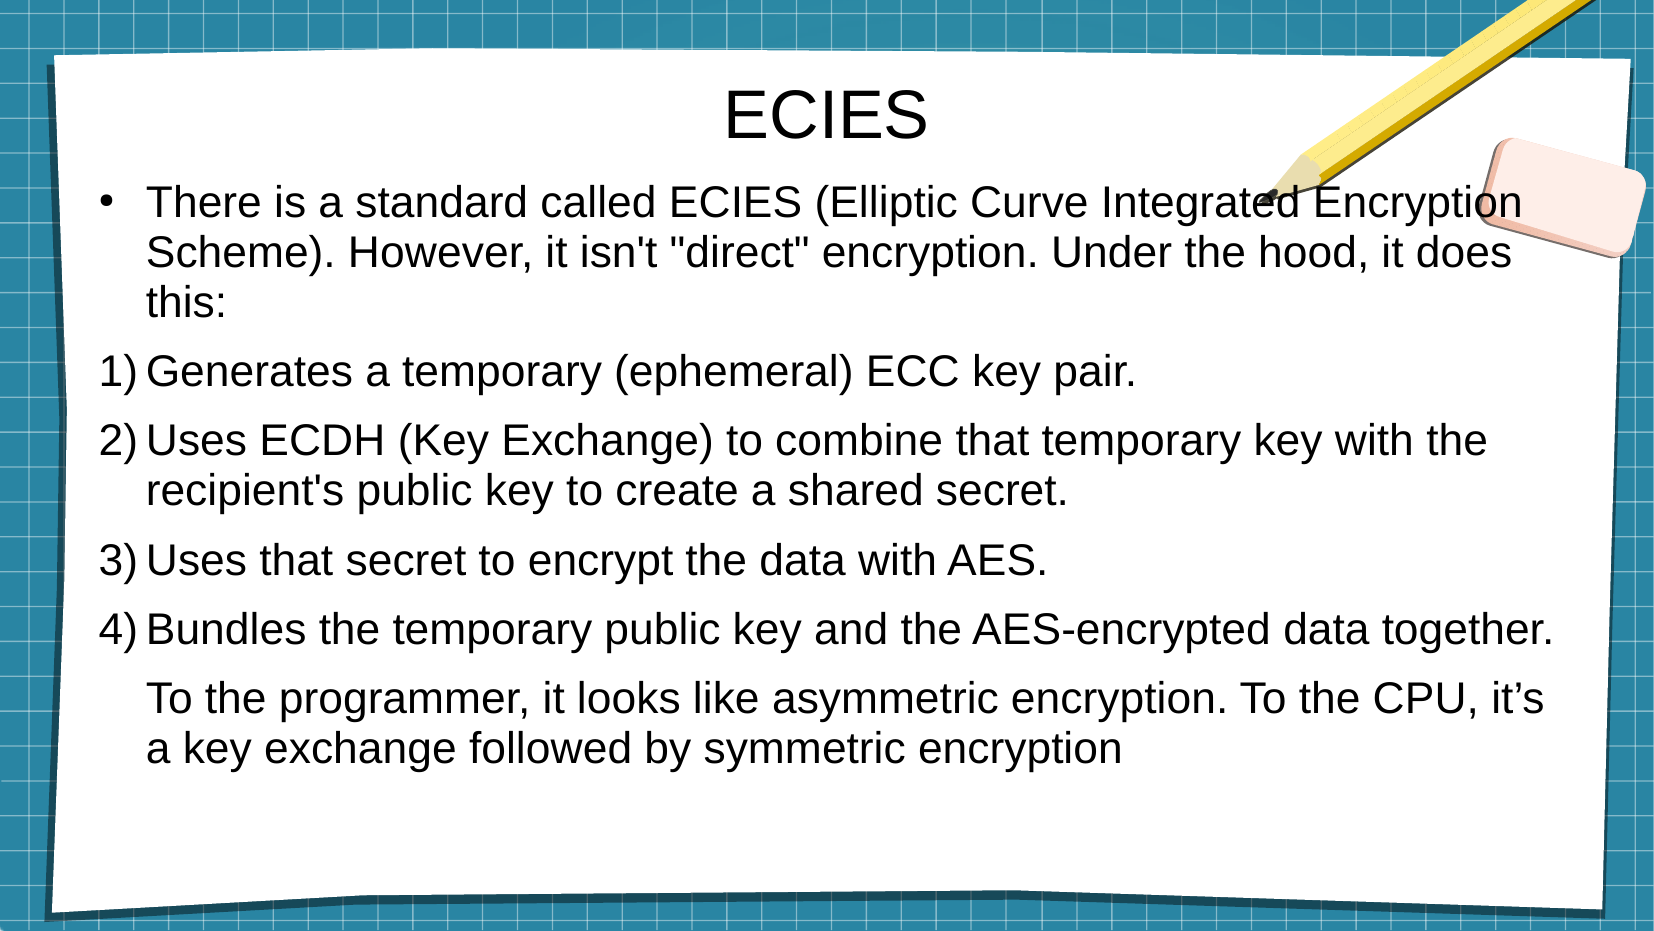

# ECIES
There is a standard called ECIES (Elliptic Curve Integrated Encryption Scheme). However, it isn't "direct" encryption. Under the hood, it does this:
Generates a temporary (ephemeral) ECC key pair.
Uses ECDH (Key Exchange) to combine that temporary key with the recipient's public key to create a shared secret.
Uses that secret to encrypt the data with AES.
Bundles the temporary public key and the AES-encrypted data together.
To the programmer, it looks like asymmetric encryption. To the CPU, it’s a key exchange followed by symmetric encryption